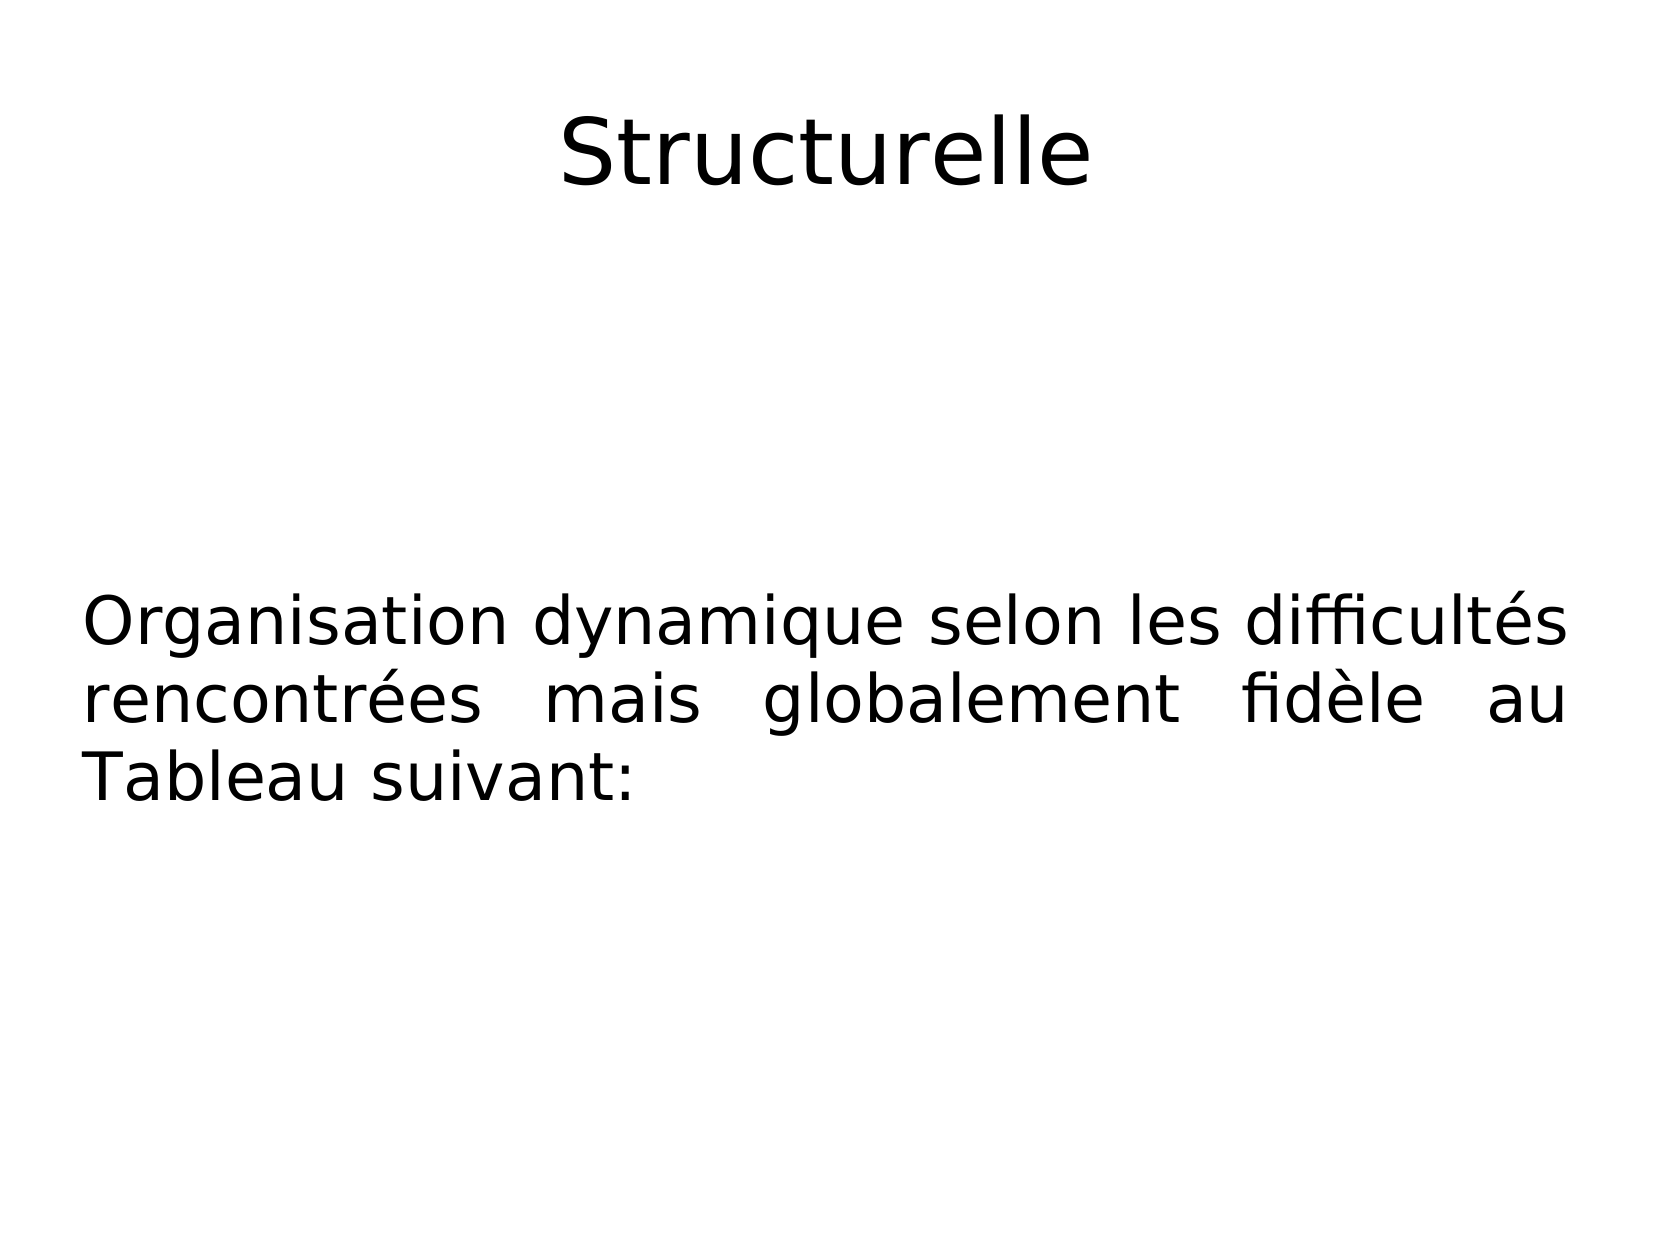

# Structurelle
Organisation dynamique selon les difficultés rencontrées mais globalement fidèle au Tableau suivant: